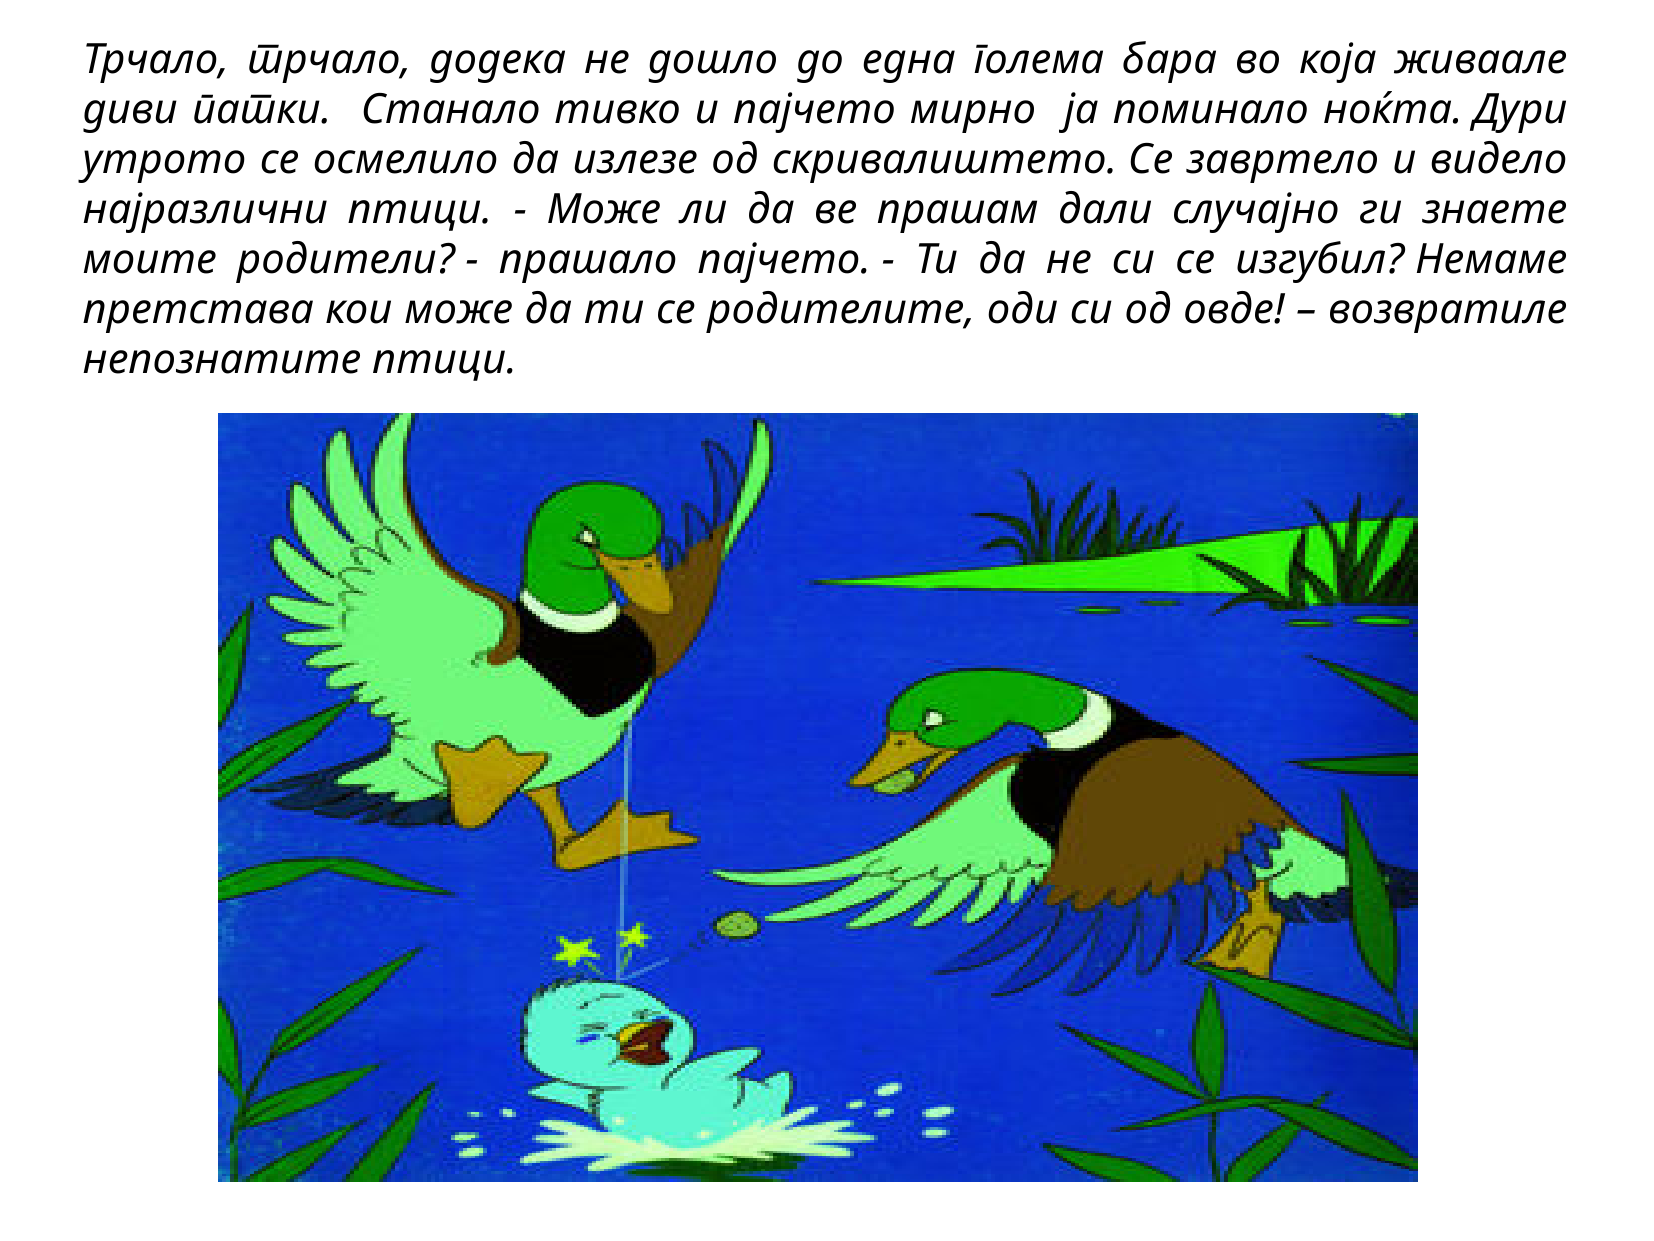

# Трчало, трчало, додека не дошло до една голема бара во која живаале диви патки. Станало тивко и пајчето мирно ја поминало ноќта. Дури утрото се осмелило да излезе од скривалиштето. Се завртело и видело најразлични птици.  - Може ли да ве прашам дали случајно ги знаете моите родители? - прашало пајчето. - Ти да не си се изгубил? Немаме претстава кои може да ти се родителите, оди си од овде! – возвратиле непознатите птици.